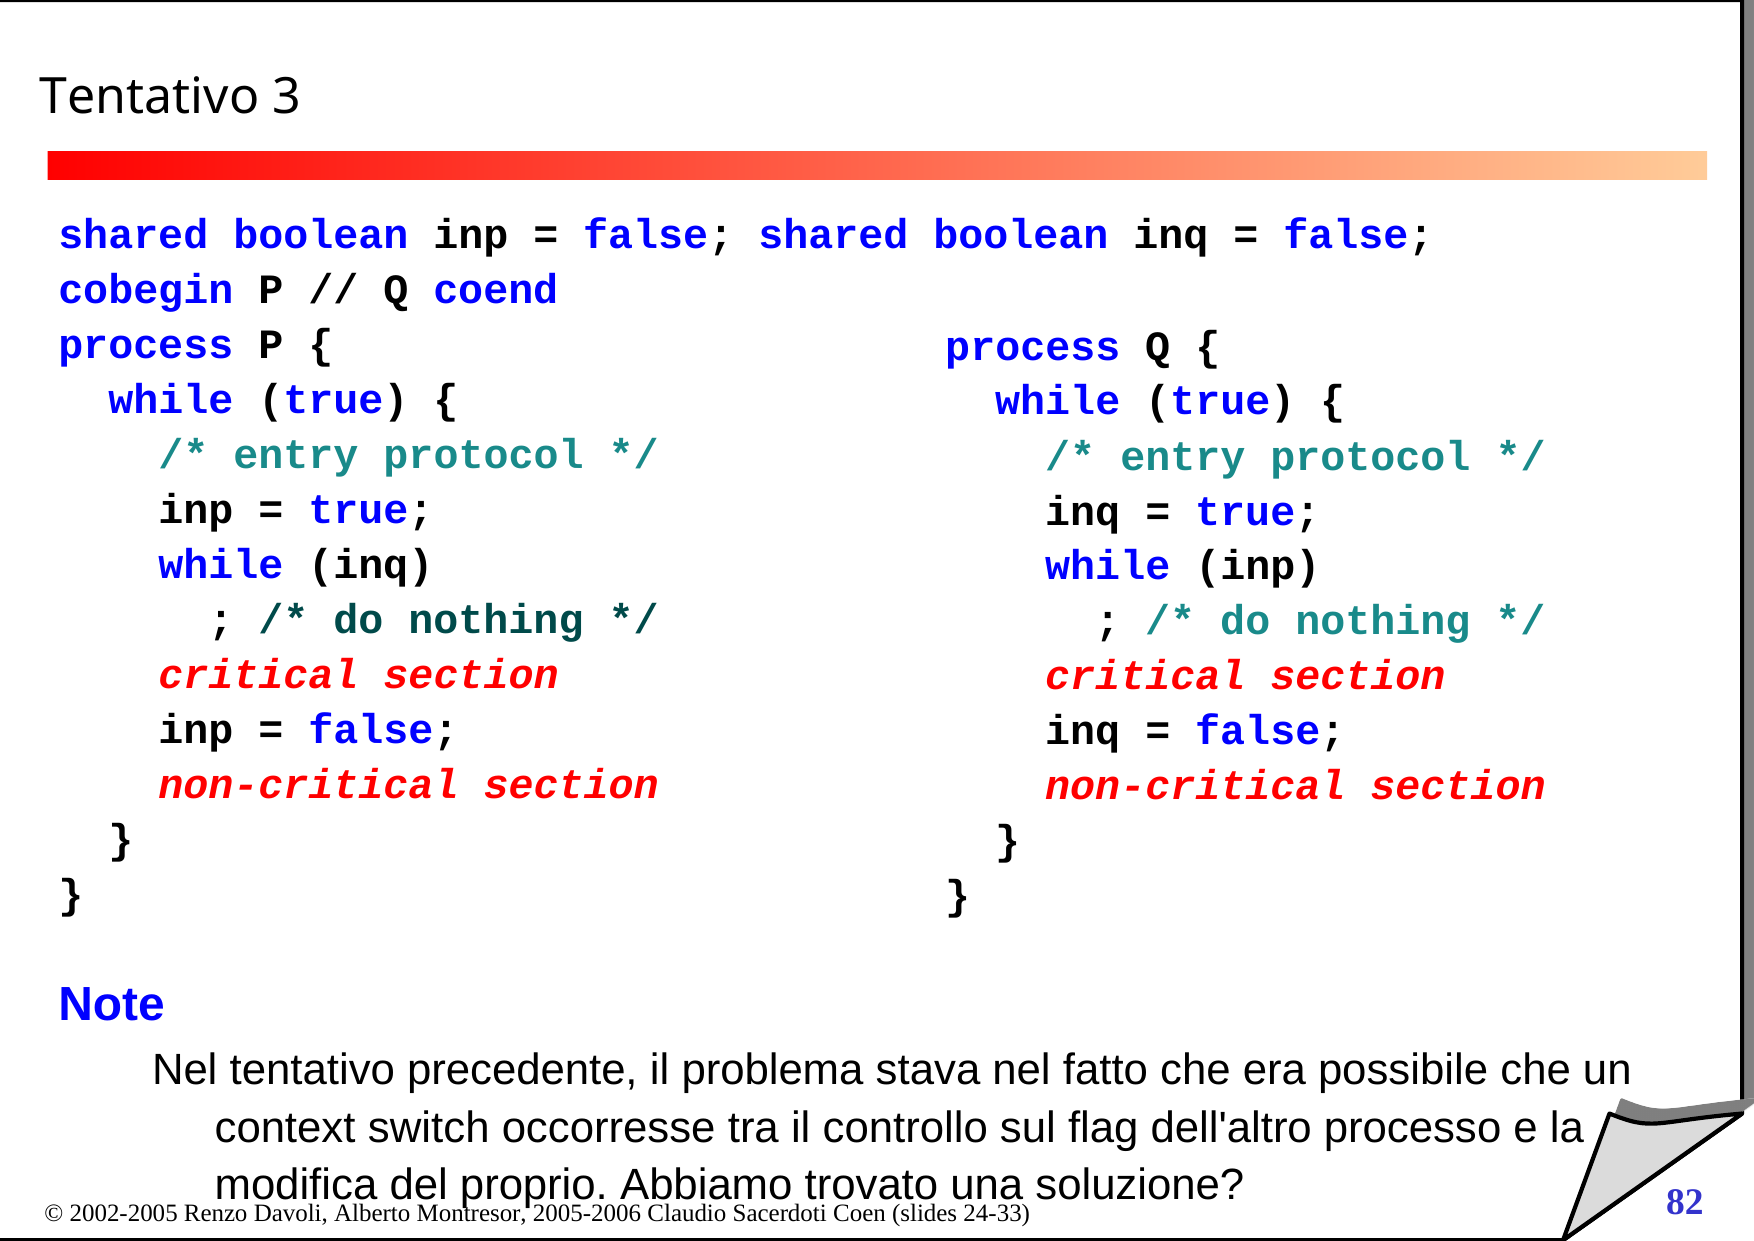

# Tentativo 3
shared boolean inp = false; shared boolean inq = false;
cobegin P // Q coend
process P {
 while (true) {
 /* entry protocol */
 inp = true;
 while (inq)
 ; /* do nothing */
 critical section
 inp = false;
 non-critical section
 }
}
Note
Nel tentativo precedente, il problema stava nel fatto che era possibile che un context switch occorresse tra il controllo sul flag dell'altro processo e la modifica del proprio. Abbiamo trovato una soluzione?
process Q {
 while (true) {
 /* entry protocol */
 inq = true;
 while (inp)
 ; /* do nothing */
 critical section
 inq = false;
 non-critical section
 }
}